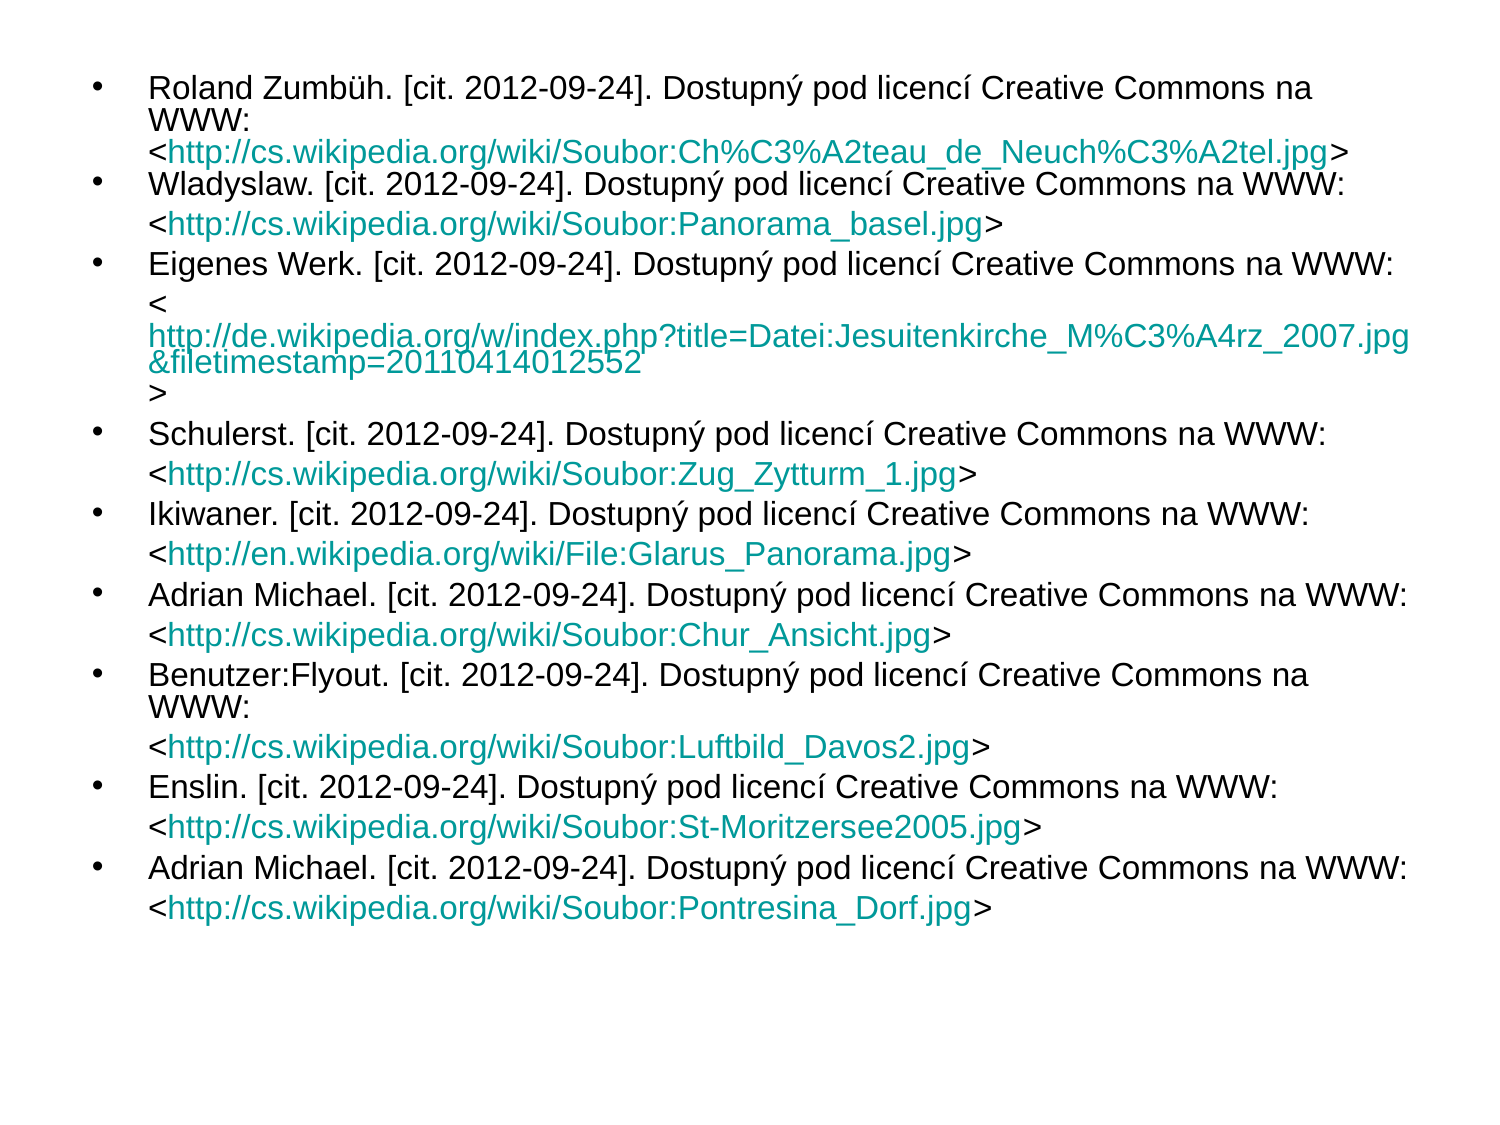

# Roland Zumbüh. [cit. 2012-09-24]. Dostupný pod licencí Creative Commons na WWW:
	<http://cs.wikipedia.org/wiki/Soubor:Ch%C3%A2teau_de_Neuch%C3%A2tel.jpg>
Wladyslaw. [cit. 2012-09-24]. Dostupný pod licencí Creative Commons na WWW:
	<http://cs.wikipedia.org/wiki/Soubor:Panorama_basel.jpg>
Eigenes Werk. [cit. 2012-09-24]. Dostupný pod licencí Creative Commons na WWW:
	<http://de.wikipedia.org/w/index.php?title=Datei:Jesuitenkirche_M%C3%A4rz_2007.jpg&filetimestamp=20110414012552>
Schulerst. [cit. 2012-09-24]. Dostupný pod licencí Creative Commons na WWW:
	<http://cs.wikipedia.org/wiki/Soubor:Zug_Zytturm_1.jpg>
Ikiwaner. [cit. 2012-09-24]. Dostupný pod licencí Creative Commons na WWW:
	<http://en.wikipedia.org/wiki/File:Glarus_Panorama.jpg>
Adrian Michael. [cit. 2012-09-24]. Dostupný pod licencí Creative Commons na WWW:
	<http://cs.wikipedia.org/wiki/Soubor:Chur_Ansicht.jpg>
Benutzer:Flyout. [cit. 2012-09-24]. Dostupný pod licencí Creative Commons na WWW:
	<http://cs.wikipedia.org/wiki/Soubor:Luftbild_Davos2.jpg>
Enslin. [cit. 2012-09-24]. Dostupný pod licencí Creative Commons na WWW:
	<http://cs.wikipedia.org/wiki/Soubor:St-Moritzersee2005.jpg>
Adrian Michael. [cit. 2012-09-24]. Dostupný pod licencí Creative Commons na WWW:
	<http://cs.wikipedia.org/wiki/Soubor:Pontresina_Dorf.jpg>